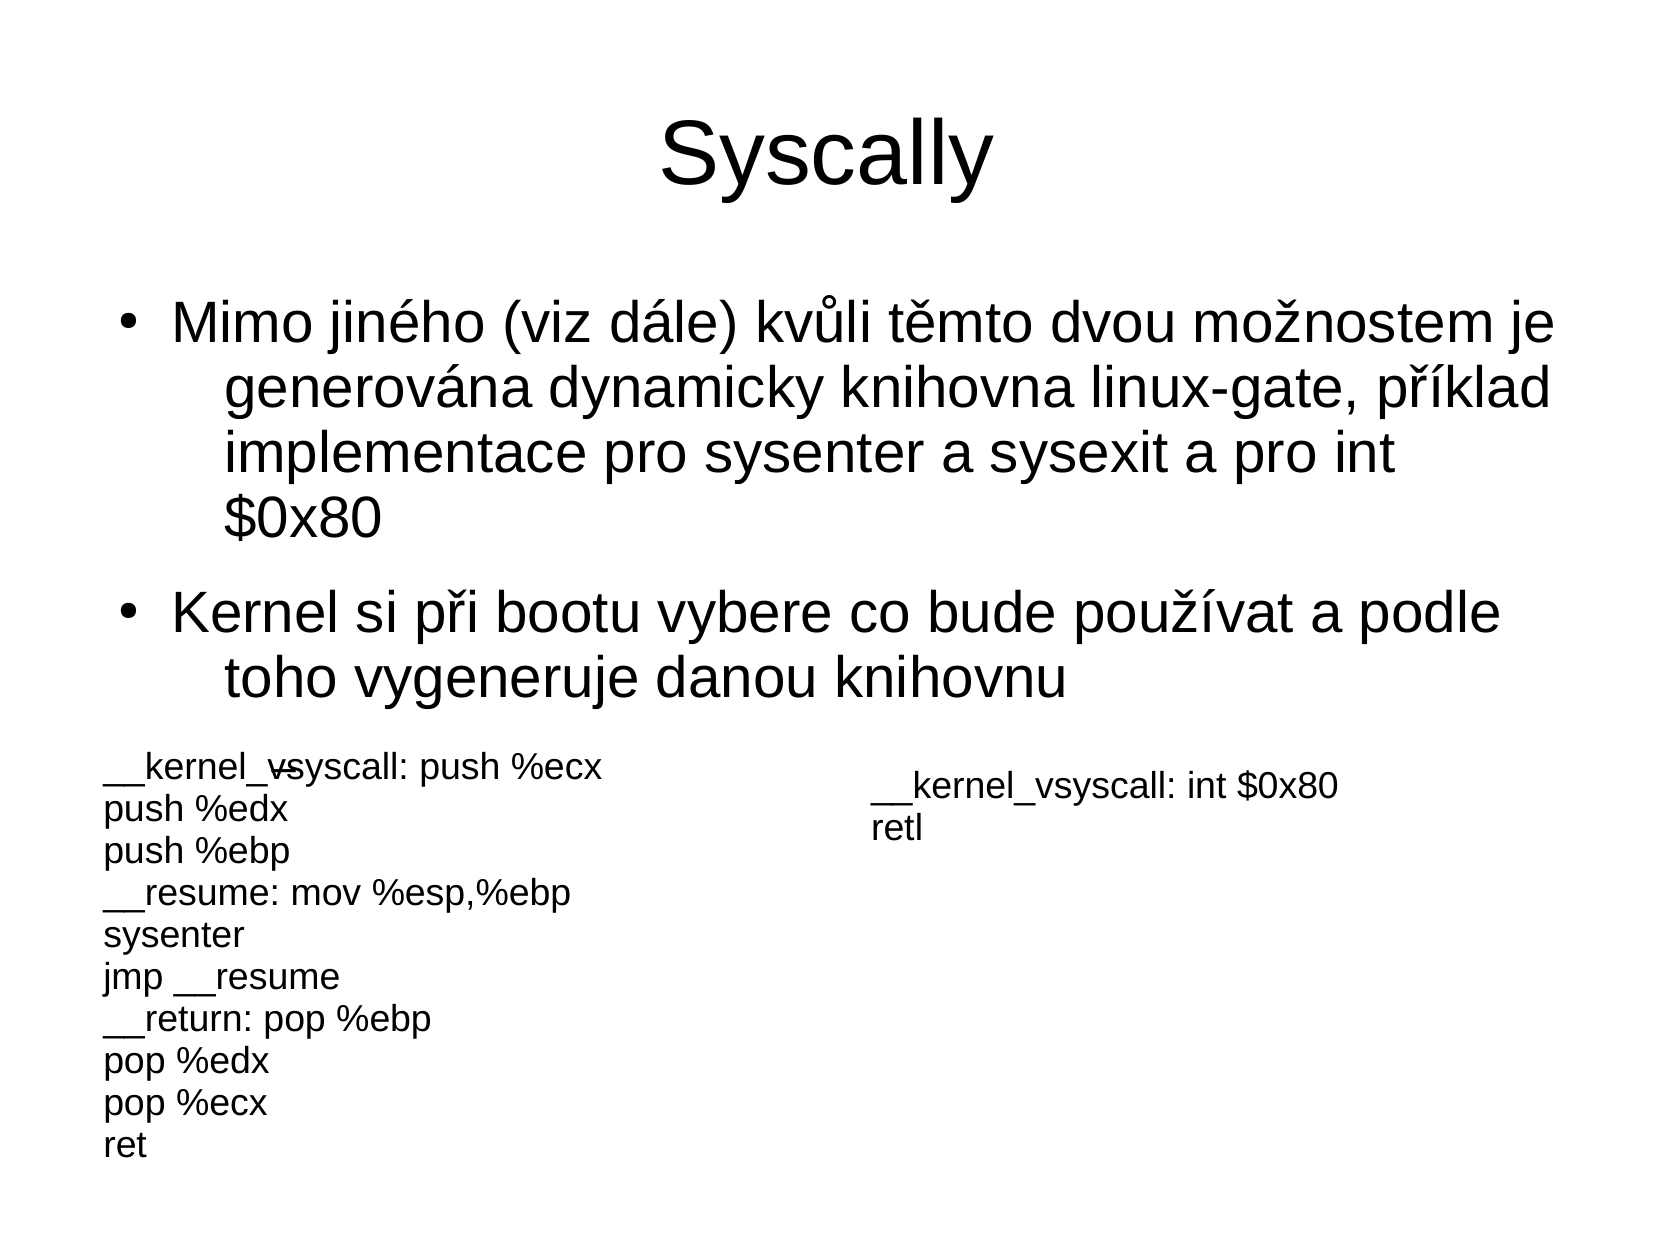

# Syscally
Mimo jiného (viz dále) kvůli těmto dvou možnostem je generována dynamicky knihovna linux-gate, příklad implementace pro sysenter a sysexit a pro int $0x80
Kernel si při bootu vybere co bude používat a podle toho vygeneruje danou knihovnu
__kernel_vsyscall: push %ecx
push %edx
push %ebp
__resume: mov %esp,%ebp
sysenter
jmp __resume
__return: pop %ebp
pop %edx
pop %ecx
ret
__kernel_vsyscall: int $0x80
retl